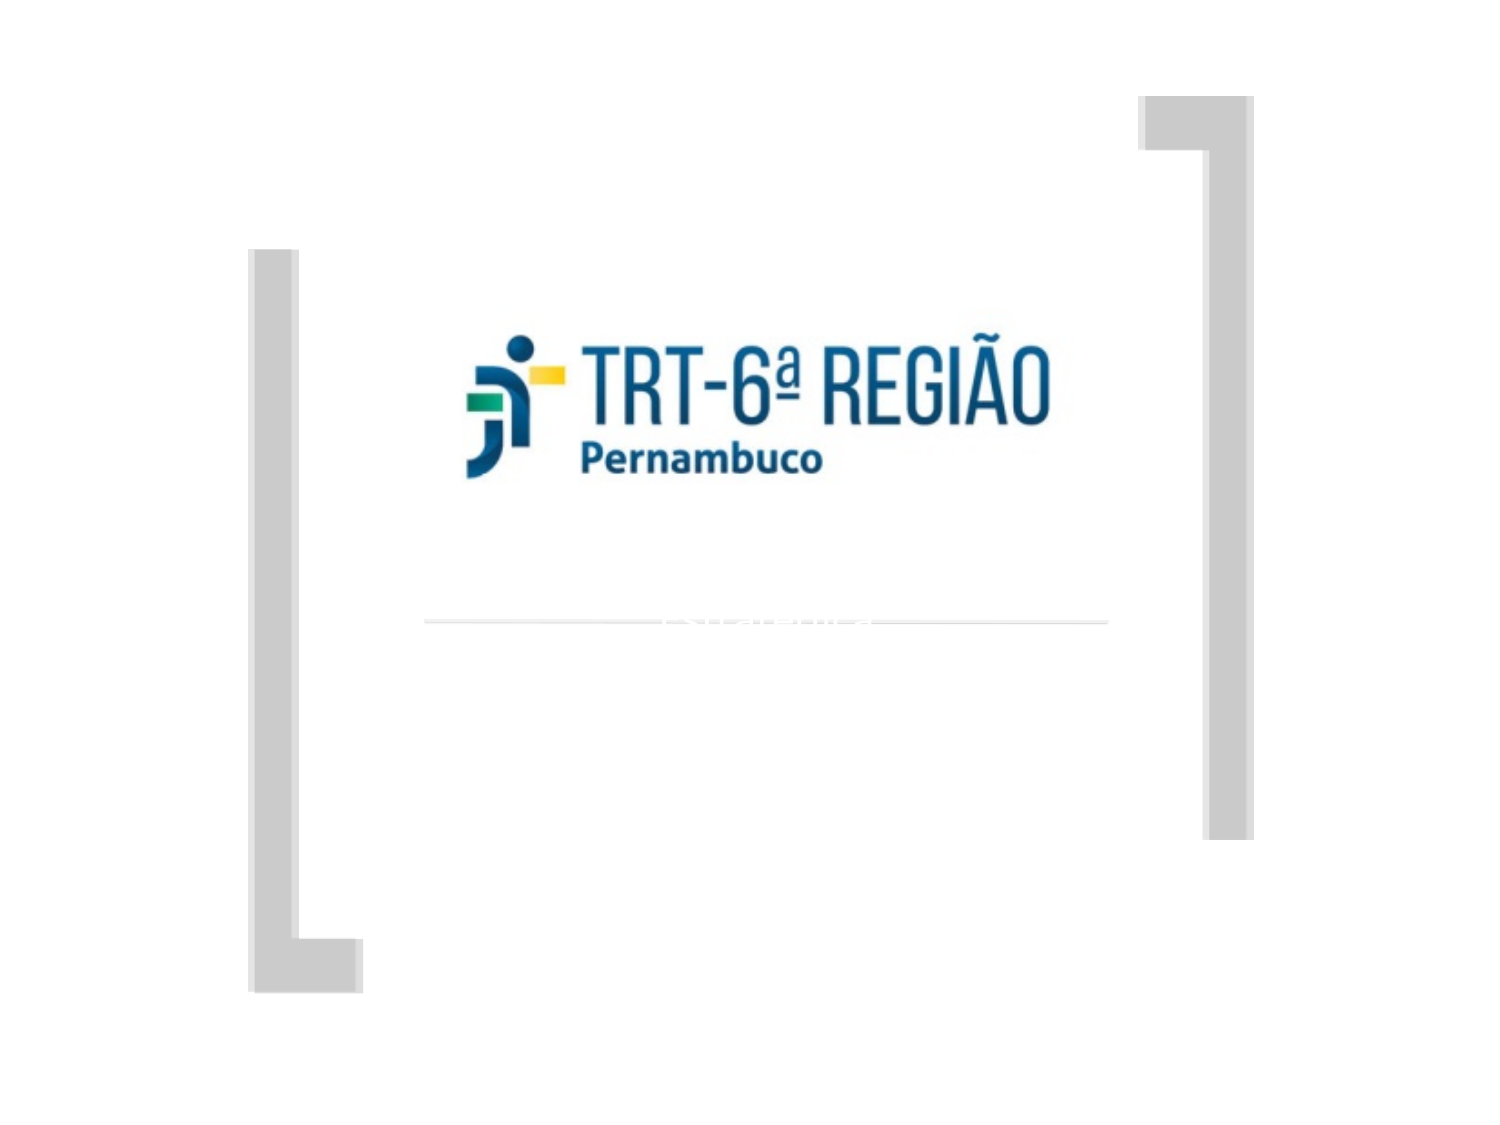

Coordenadoria de Gestão Estratégica
Elisabete Duarte:
cge@trt6.jus.br